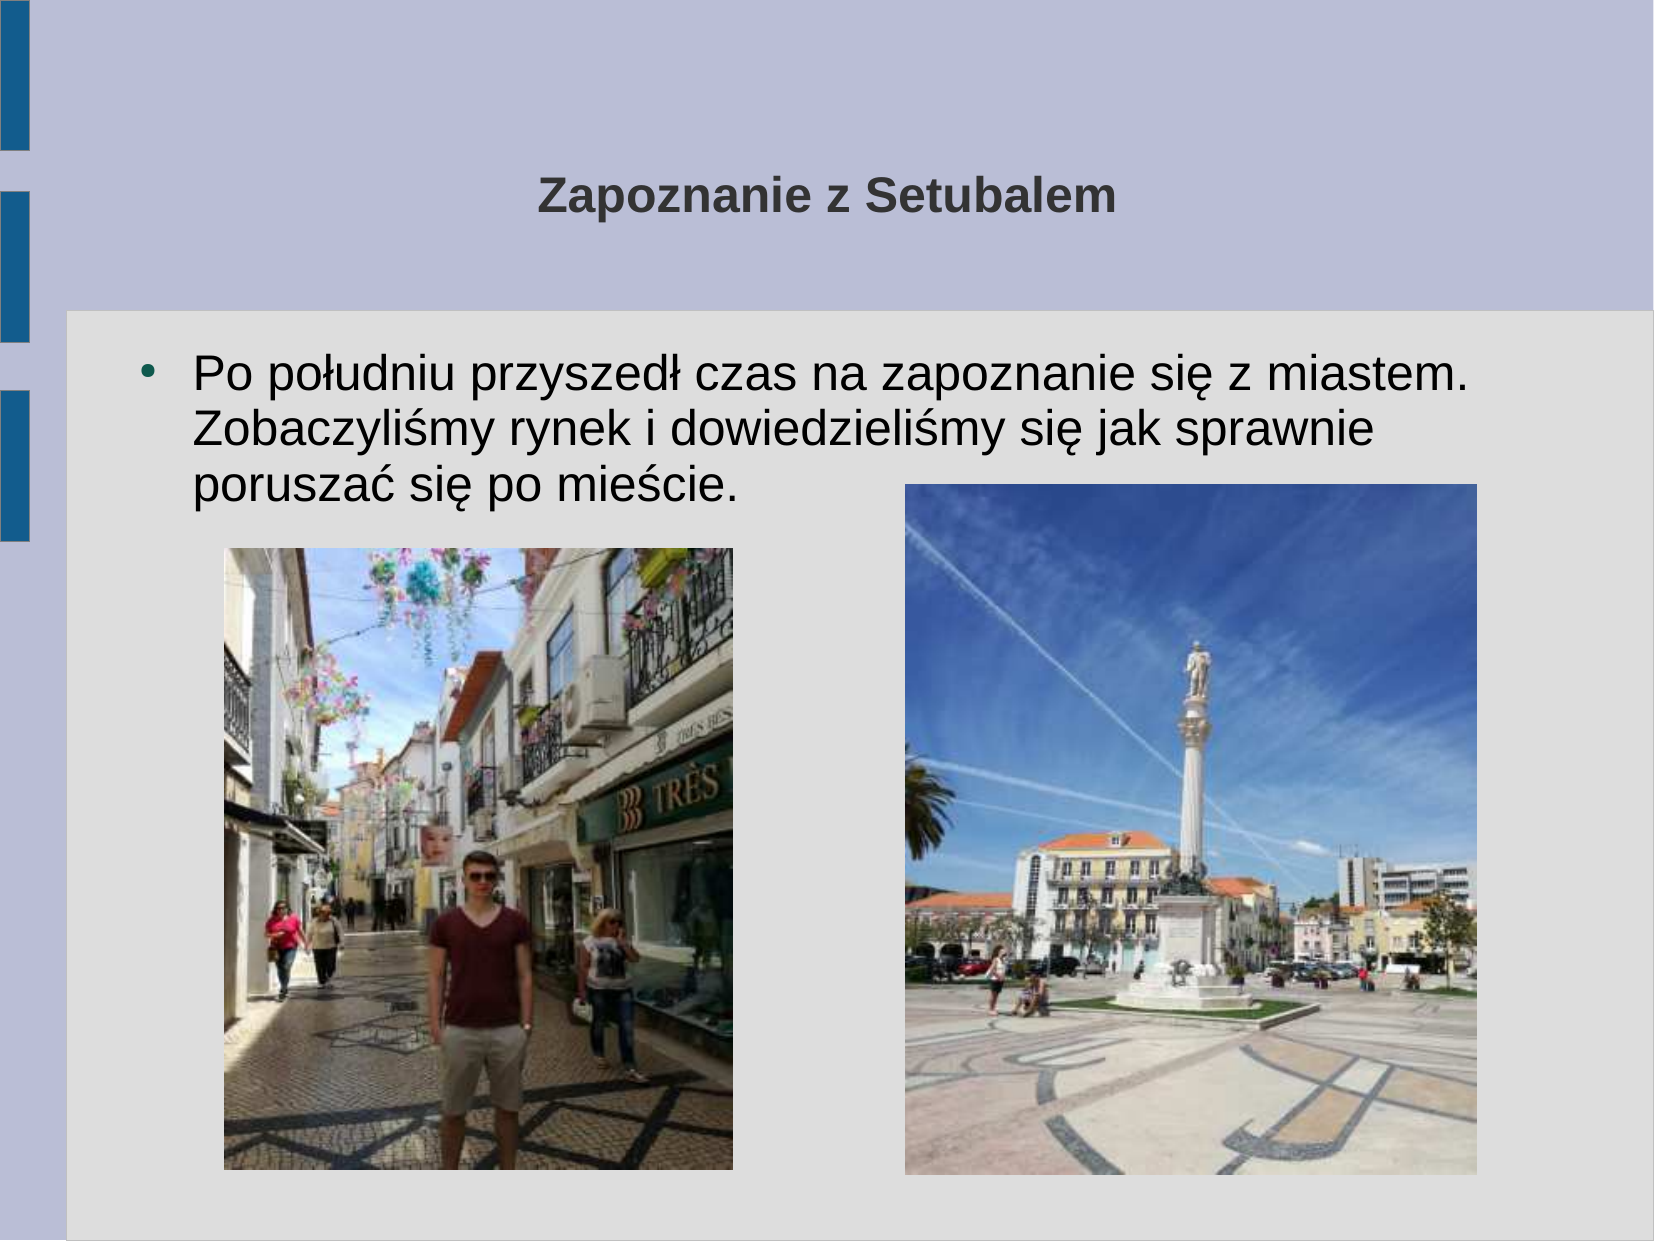

# Zapoznanie z Setubalem
Po południu przyszedł czas na zapoznanie się z miastem. Zobaczyliśmy rynek i dowiedzieliśmy się jak sprawnie poruszać się po mieście.